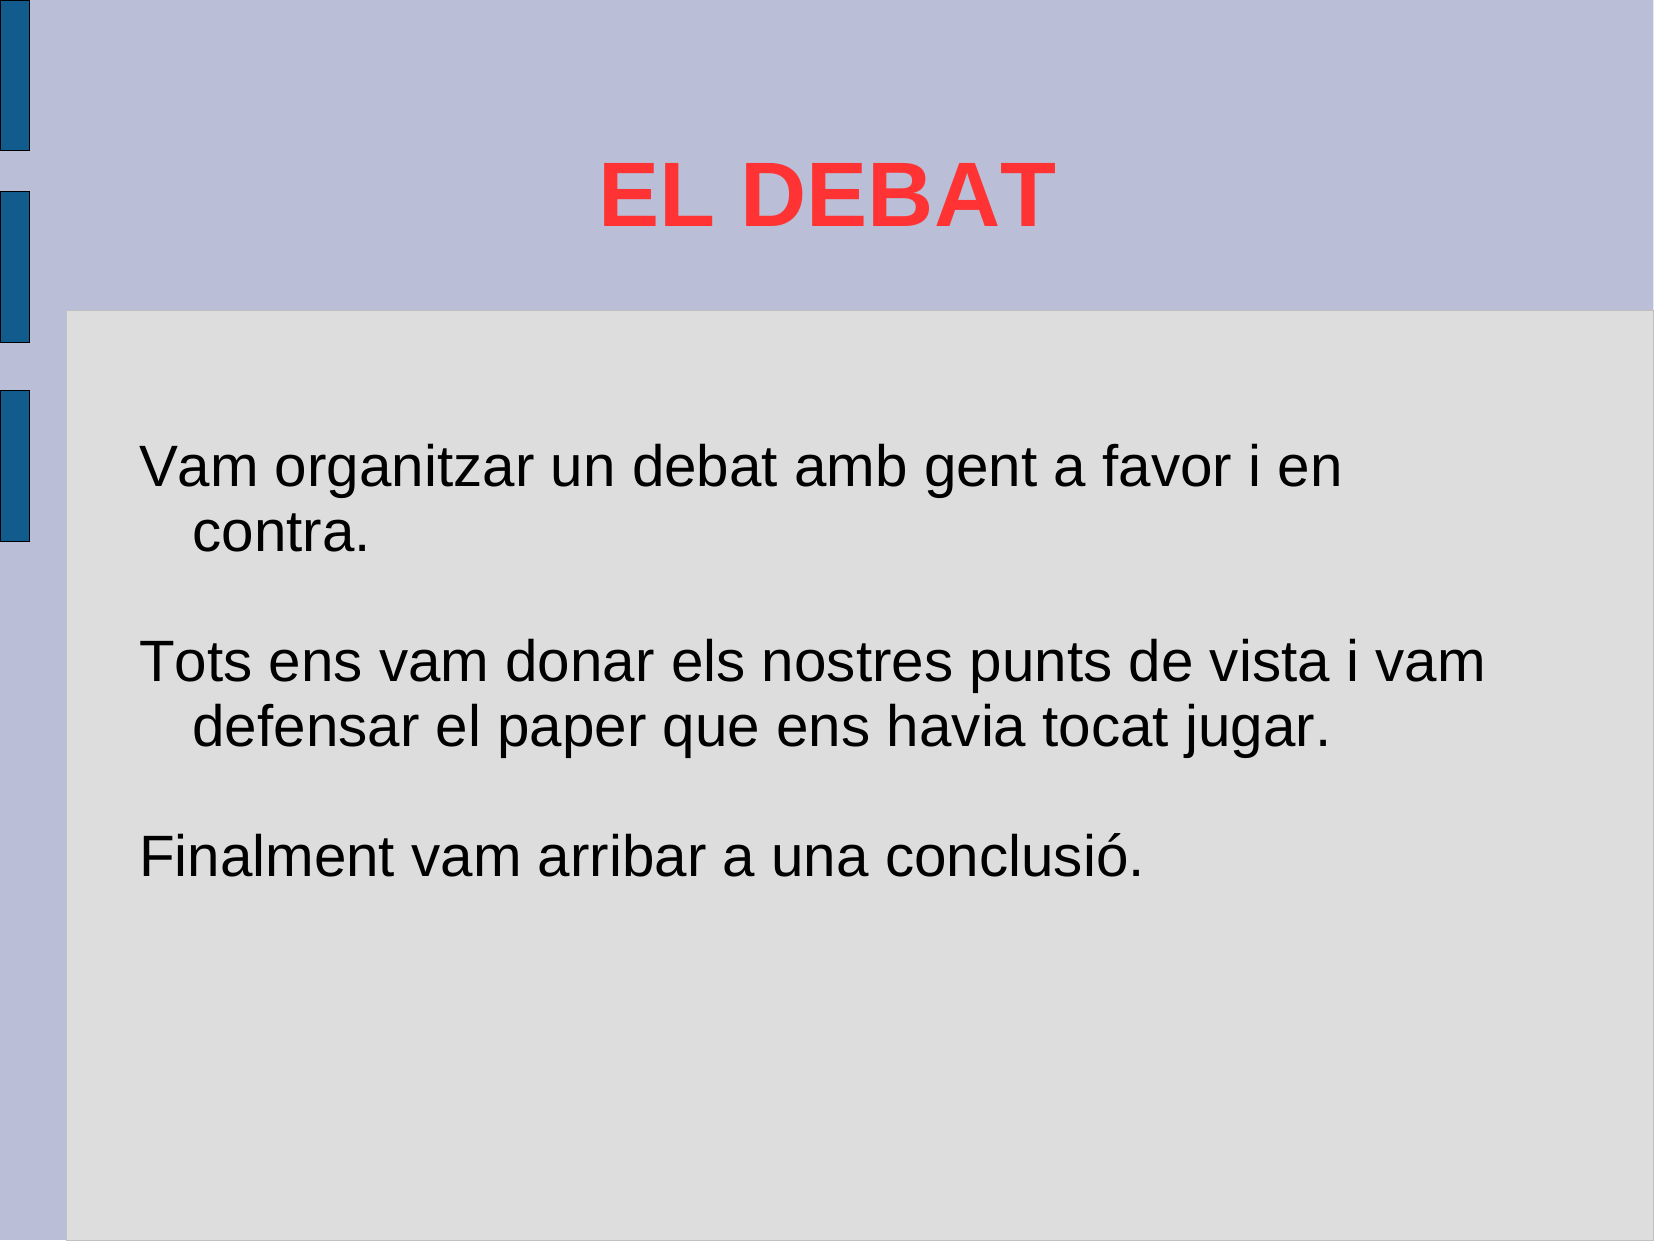

# EL DEBAT
Vam organitzar un debat amb gent a favor i en contra.
Tots ens vam donar els nostres punts de vista i vam defensar el paper que ens havia tocat jugar.
Finalment vam arribar a una conclusió.